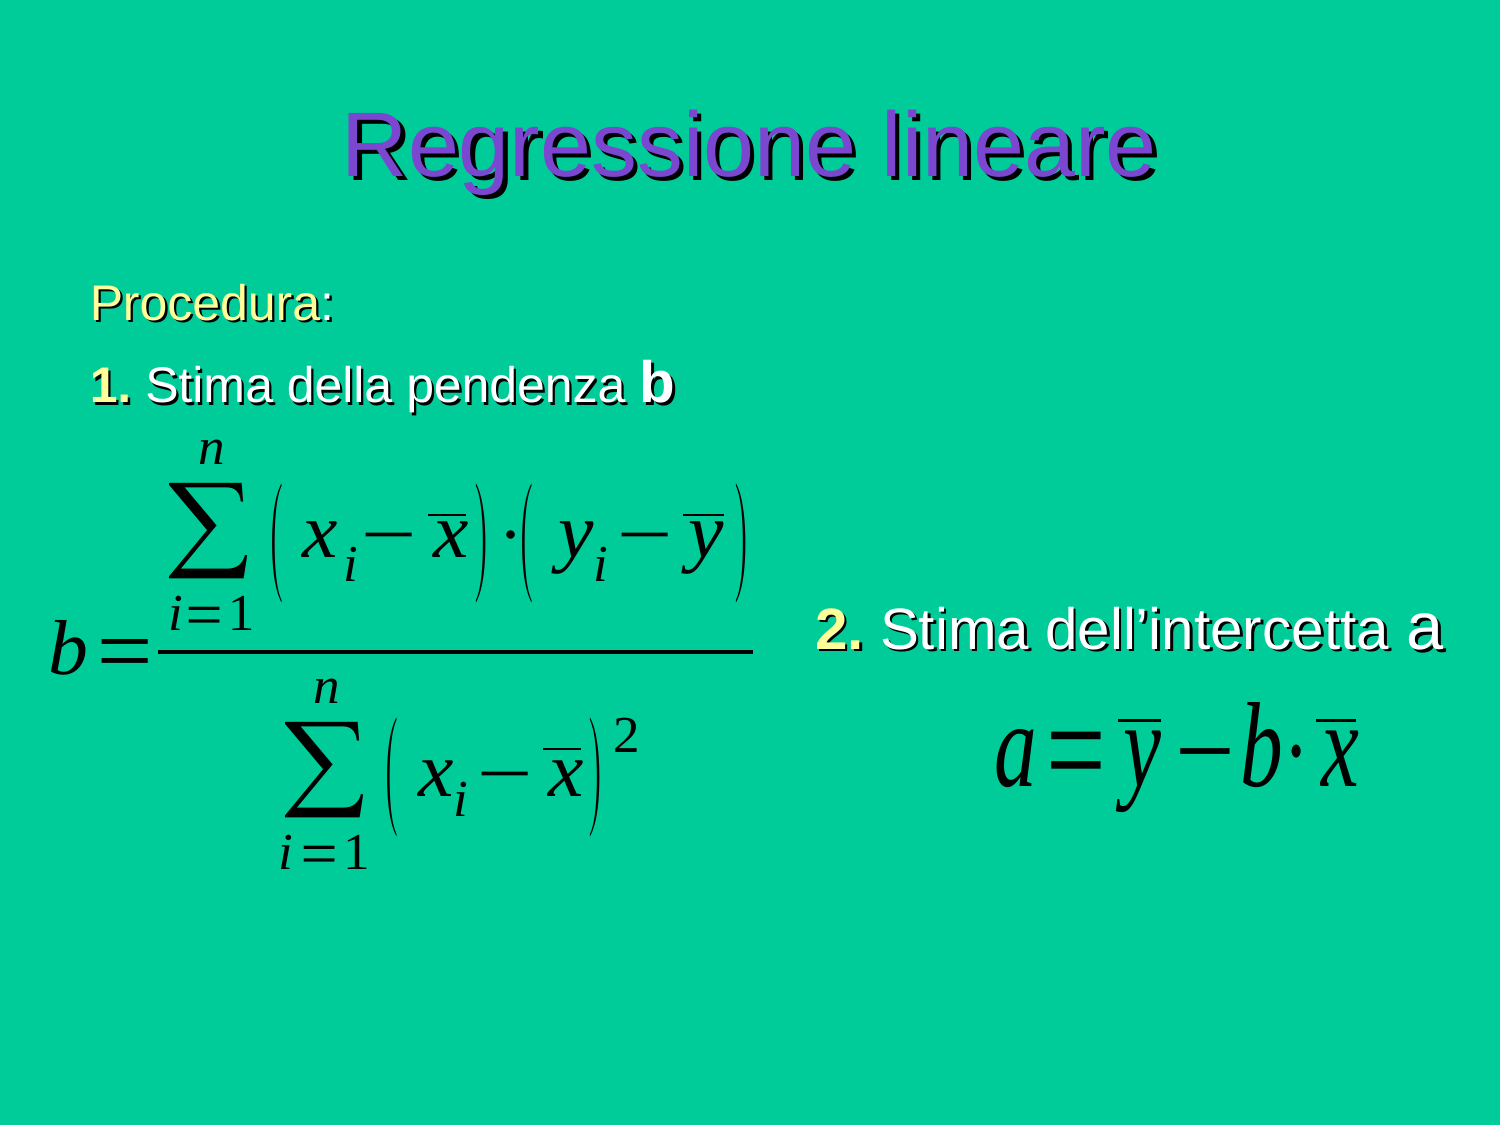

# Regressione lineare
Procedura:
1. Stima della pendenza b
2. Stima dell’intercetta a